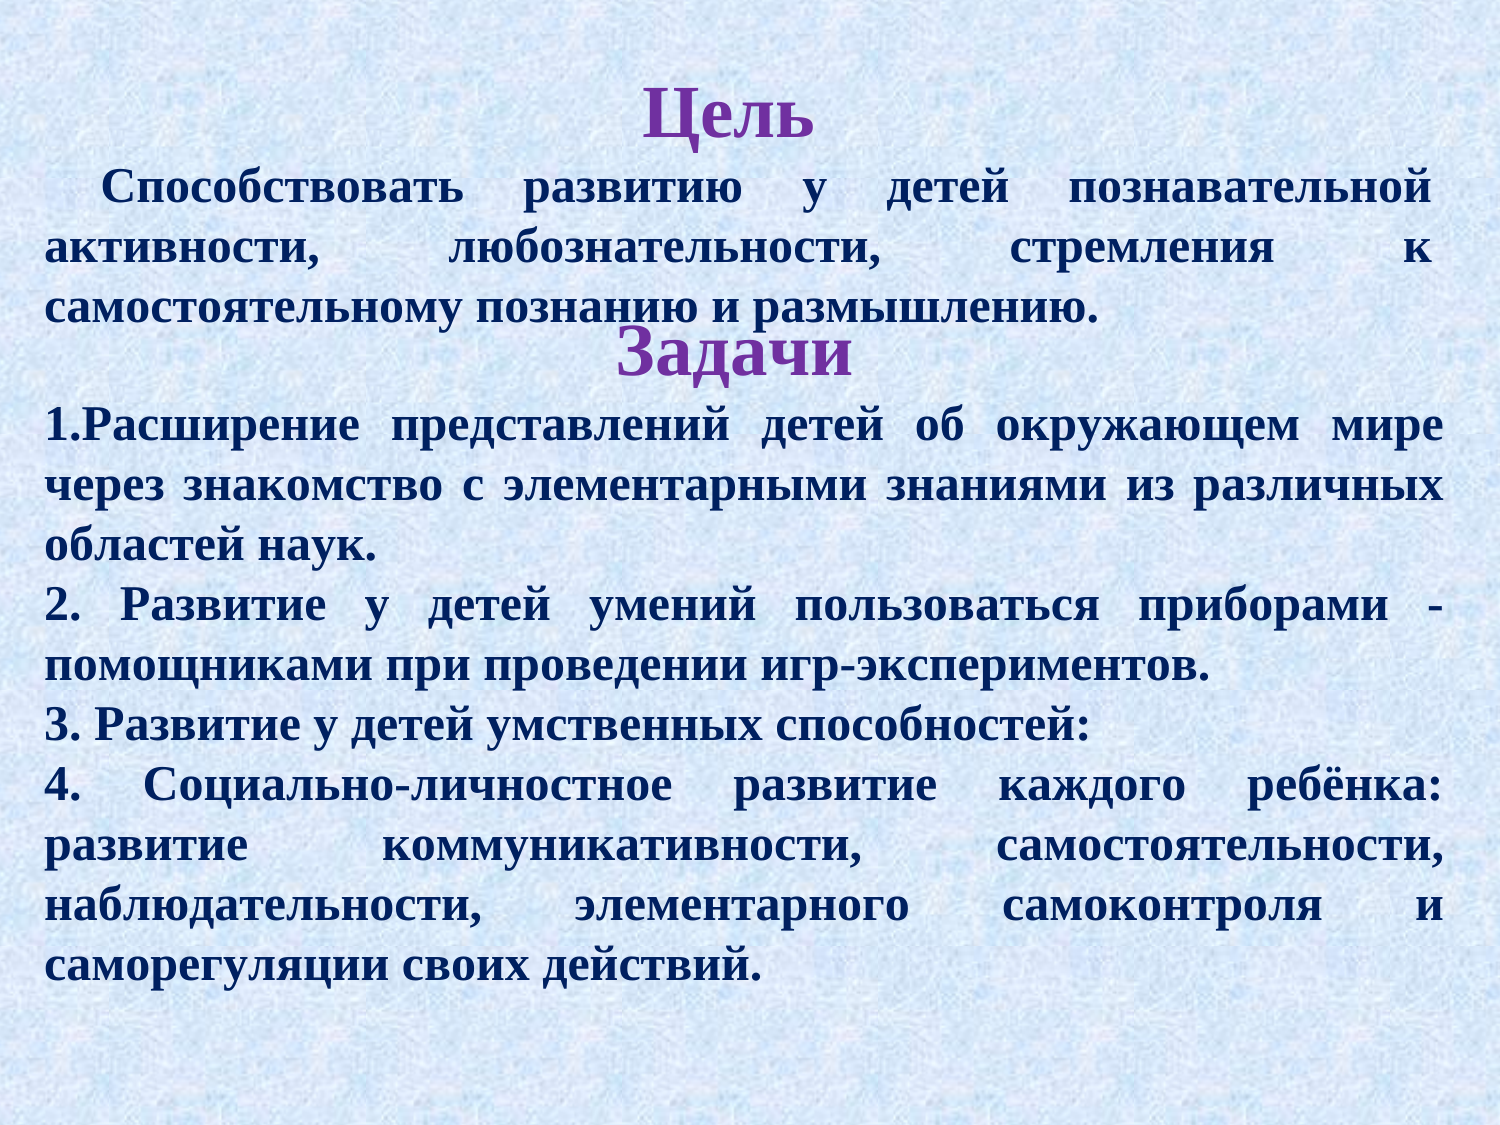

Цель
 Способствовать развитию у детей познавательной активности, любознательности, стремления к самостоятельному познанию и размышлению.
Задачи
1.Расширение представлений детей об окружающем мире через знакомство с элементарными знаниями из различных областей наук.
2. Развитие у детей умений пользоваться приборами - помощниками при проведении игр-экспериментов.
3. Развитие у детей умственных способностей:
4. Социально-личностное развитие каждого ребёнка: развитие коммуникативности, самостоятельности, наблюдательности, элементарного самоконтроля и саморегуляции своих действий.